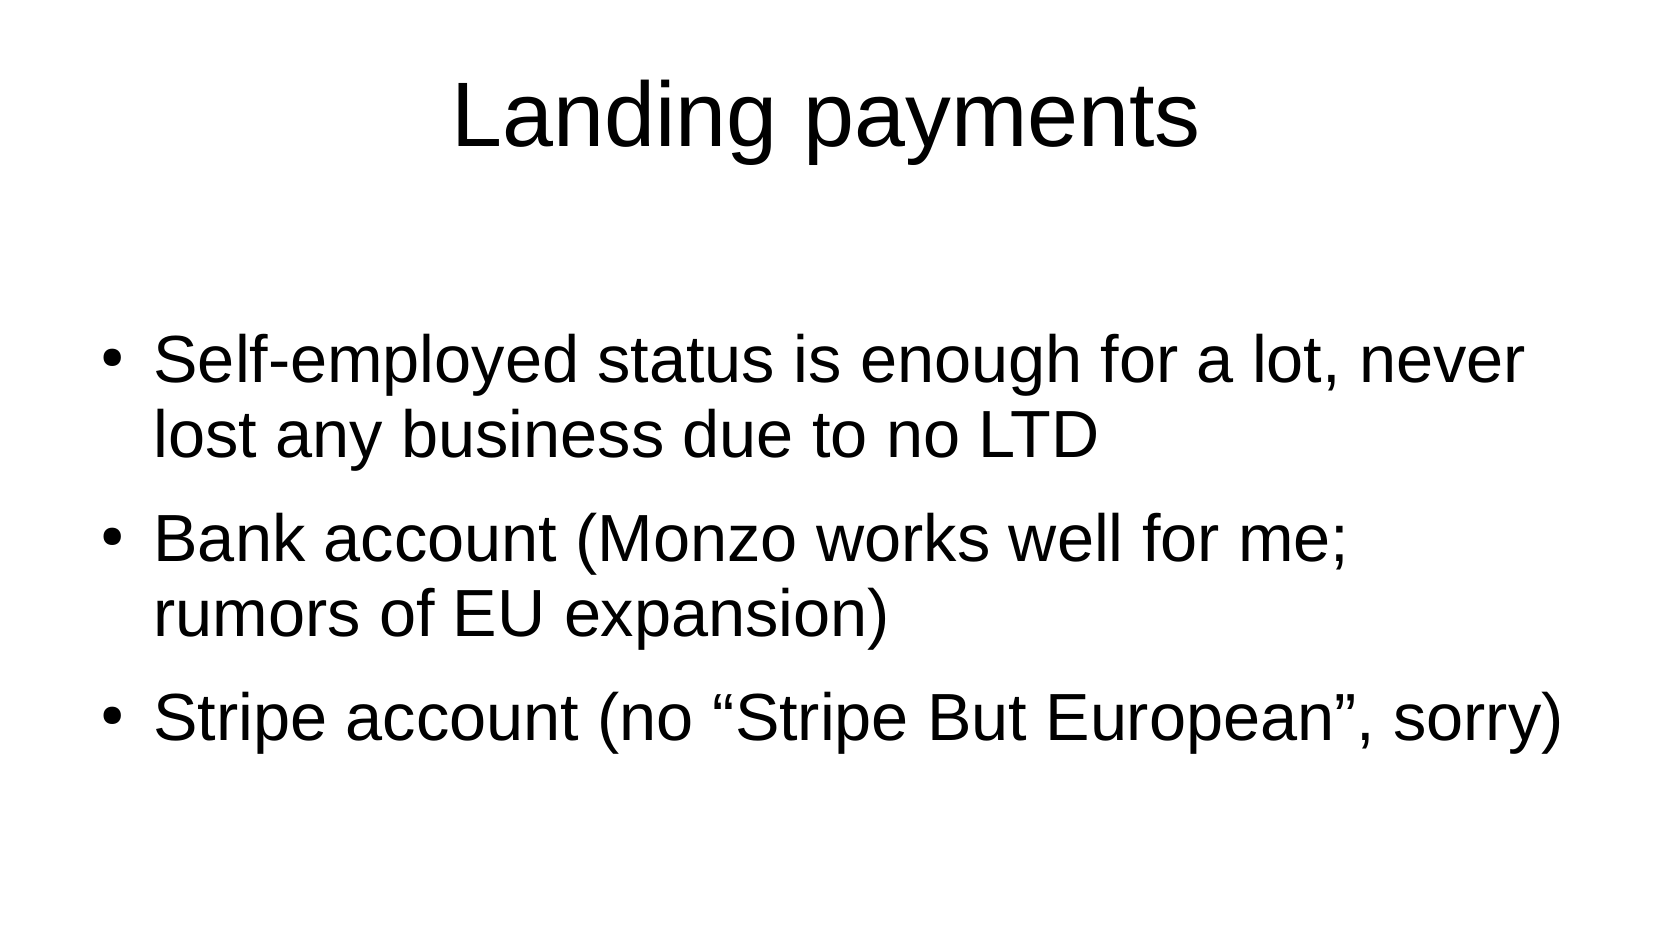

# Landing payments
Self-employed status is enough for a lot, never lost any business due to no LTD
Bank account (Monzo works well for me; rumors of EU expansion)
Stripe account (no “Stripe But European”, sorry)